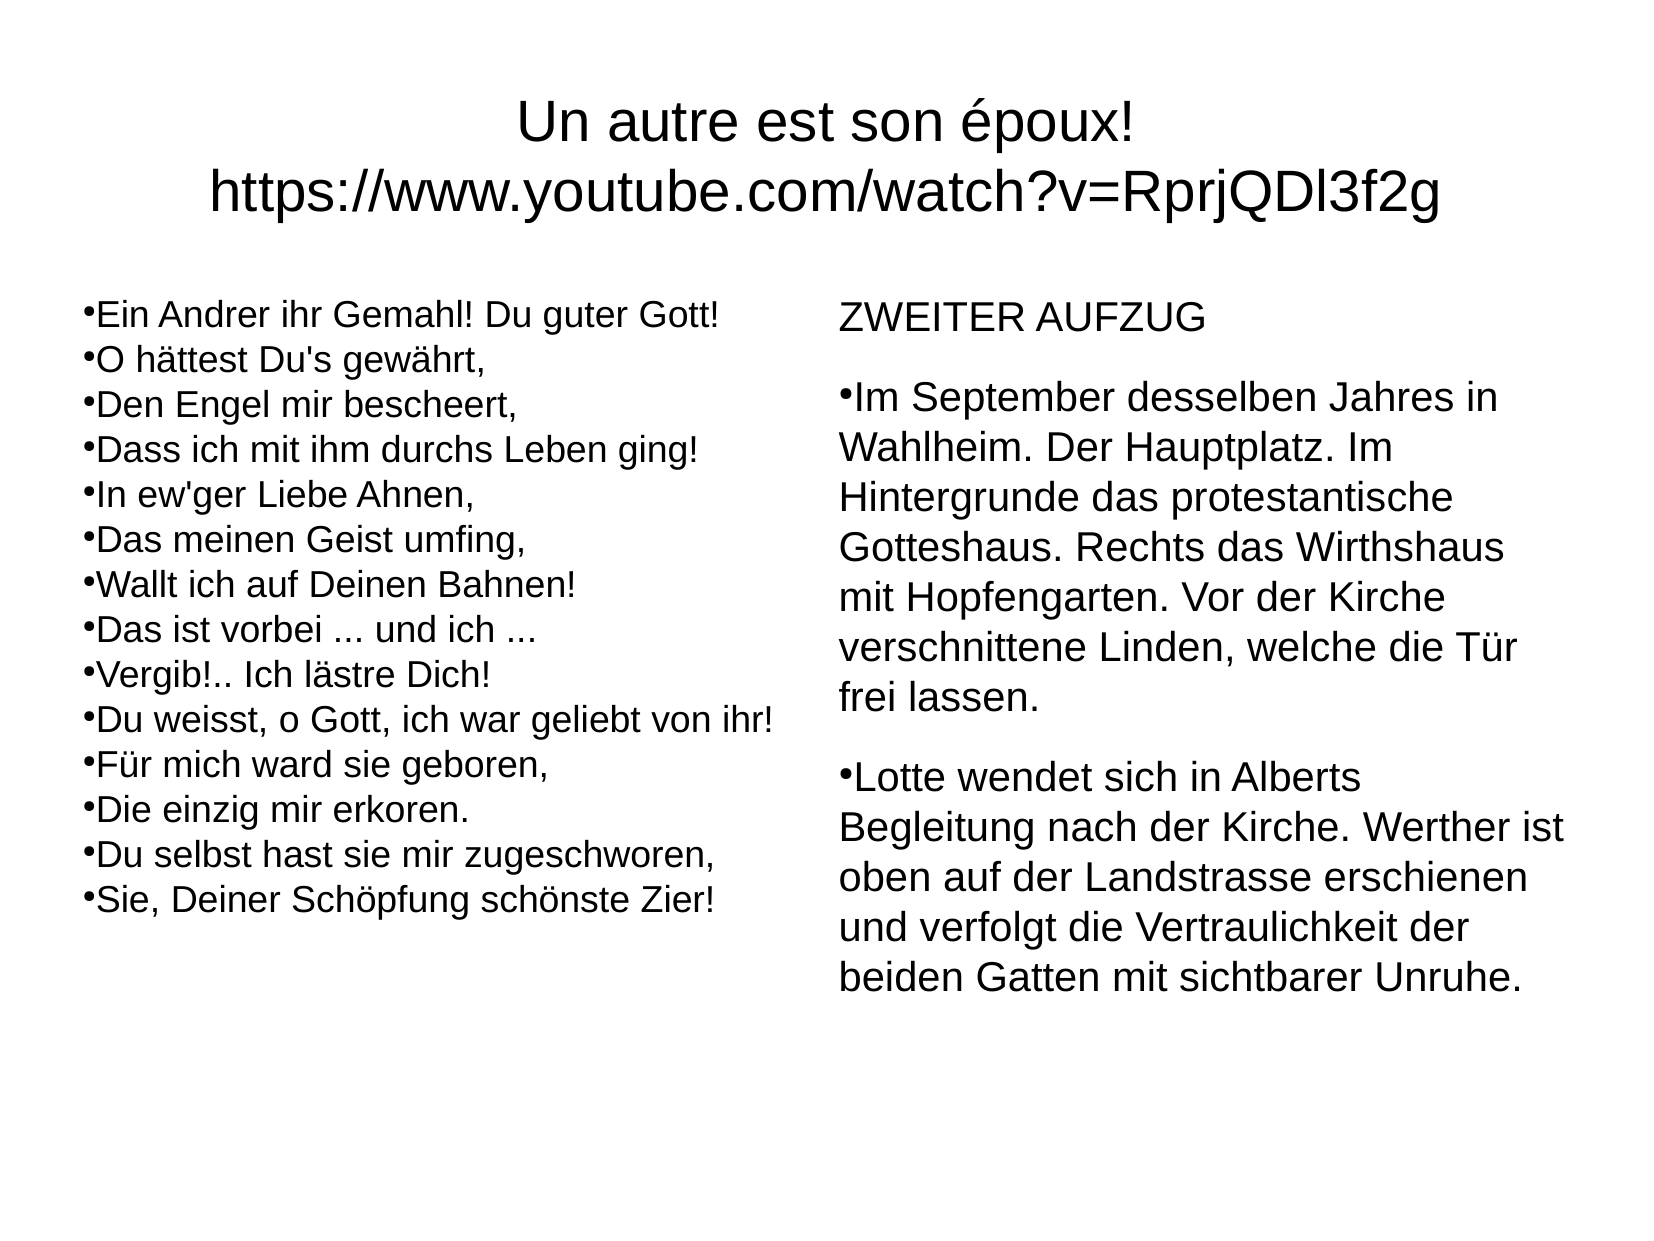

# Un autre est son époux! https://www.youtube.com/watch?v=RprjQDl3f2g
Ein Andrer ihr Gemahl! Du guter Gott!
O hättest Du's gewährt,
Den Engel mir bescheert,
Dass ich mit ihm durchs Leben ging!
In ew'ger Liebe Ahnen,
Das meinen Geist umfing,
Wallt ich auf Deinen Bahnen!
Das ist vorbei ... und ich ...
Vergib!.. Ich lästre Dich!
Du weisst, o Gott, ich war geliebt von ihr!
Für mich ward sie geboren,
Die einzig mir erkoren.
Du selbst hast sie mir zugeschworen,
Sie, Deiner Schöpfung schönste Zier!
ZWEITER AUFZUG
Im September desselben Jahres in Wahlheim. Der Hauptplatz. Im Hintergrunde das protestantische Gotteshaus. Rechts das Wirthshaus mit Hopfengarten. Vor der Kirche verschnittene Linden, welche die Tür frei lassen.
Lotte wendet sich in Alberts Begleitung nach der Kirche. Werther ist oben auf der Landstrasse erschienen und verfolgt die Vertraulichkeit der beiden Gatten mit sichtbarer Unruhe.